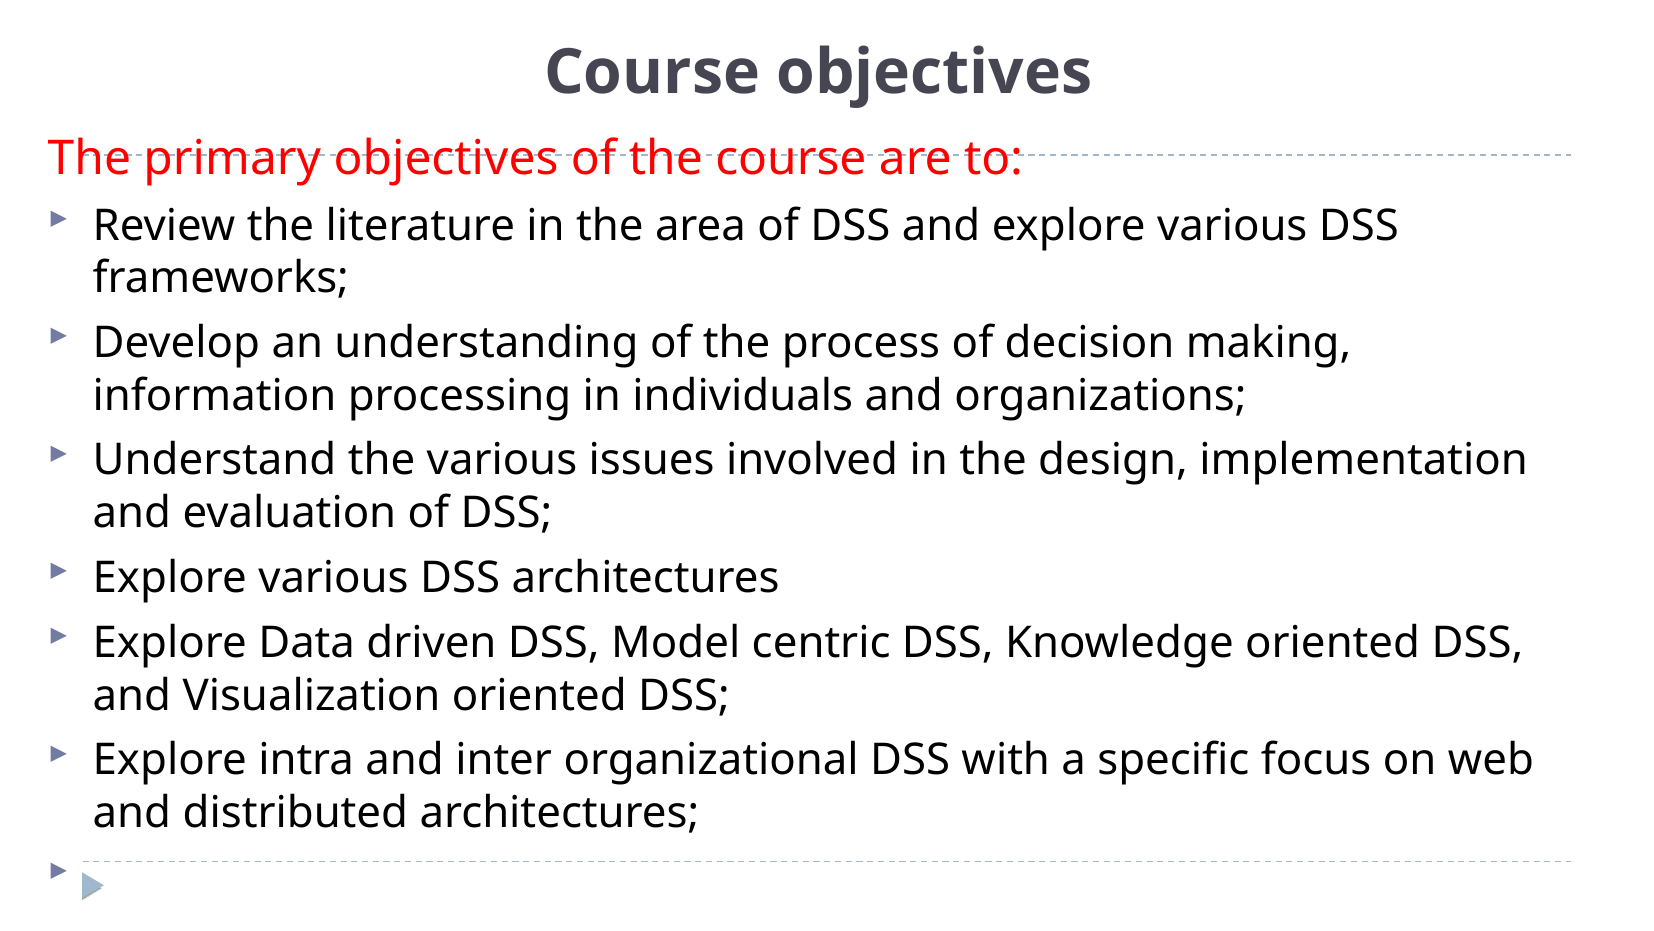

# Course objectives
The primary objectives of the course are to:
Review the literature in the area of DSS and explore various DSS frameworks;
Develop an understanding of the process of decision making, information processing in individuals and organizations;
Understand the various issues involved in the design, implementation and evaluation of DSS;
Explore various DSS architectures
Explore Data driven DSS, Model centric DSS, Knowledge oriented DSS, and Visualization oriented DSS;
Explore intra and inter organizational DSS with a specific focus on web and distributed architectures;